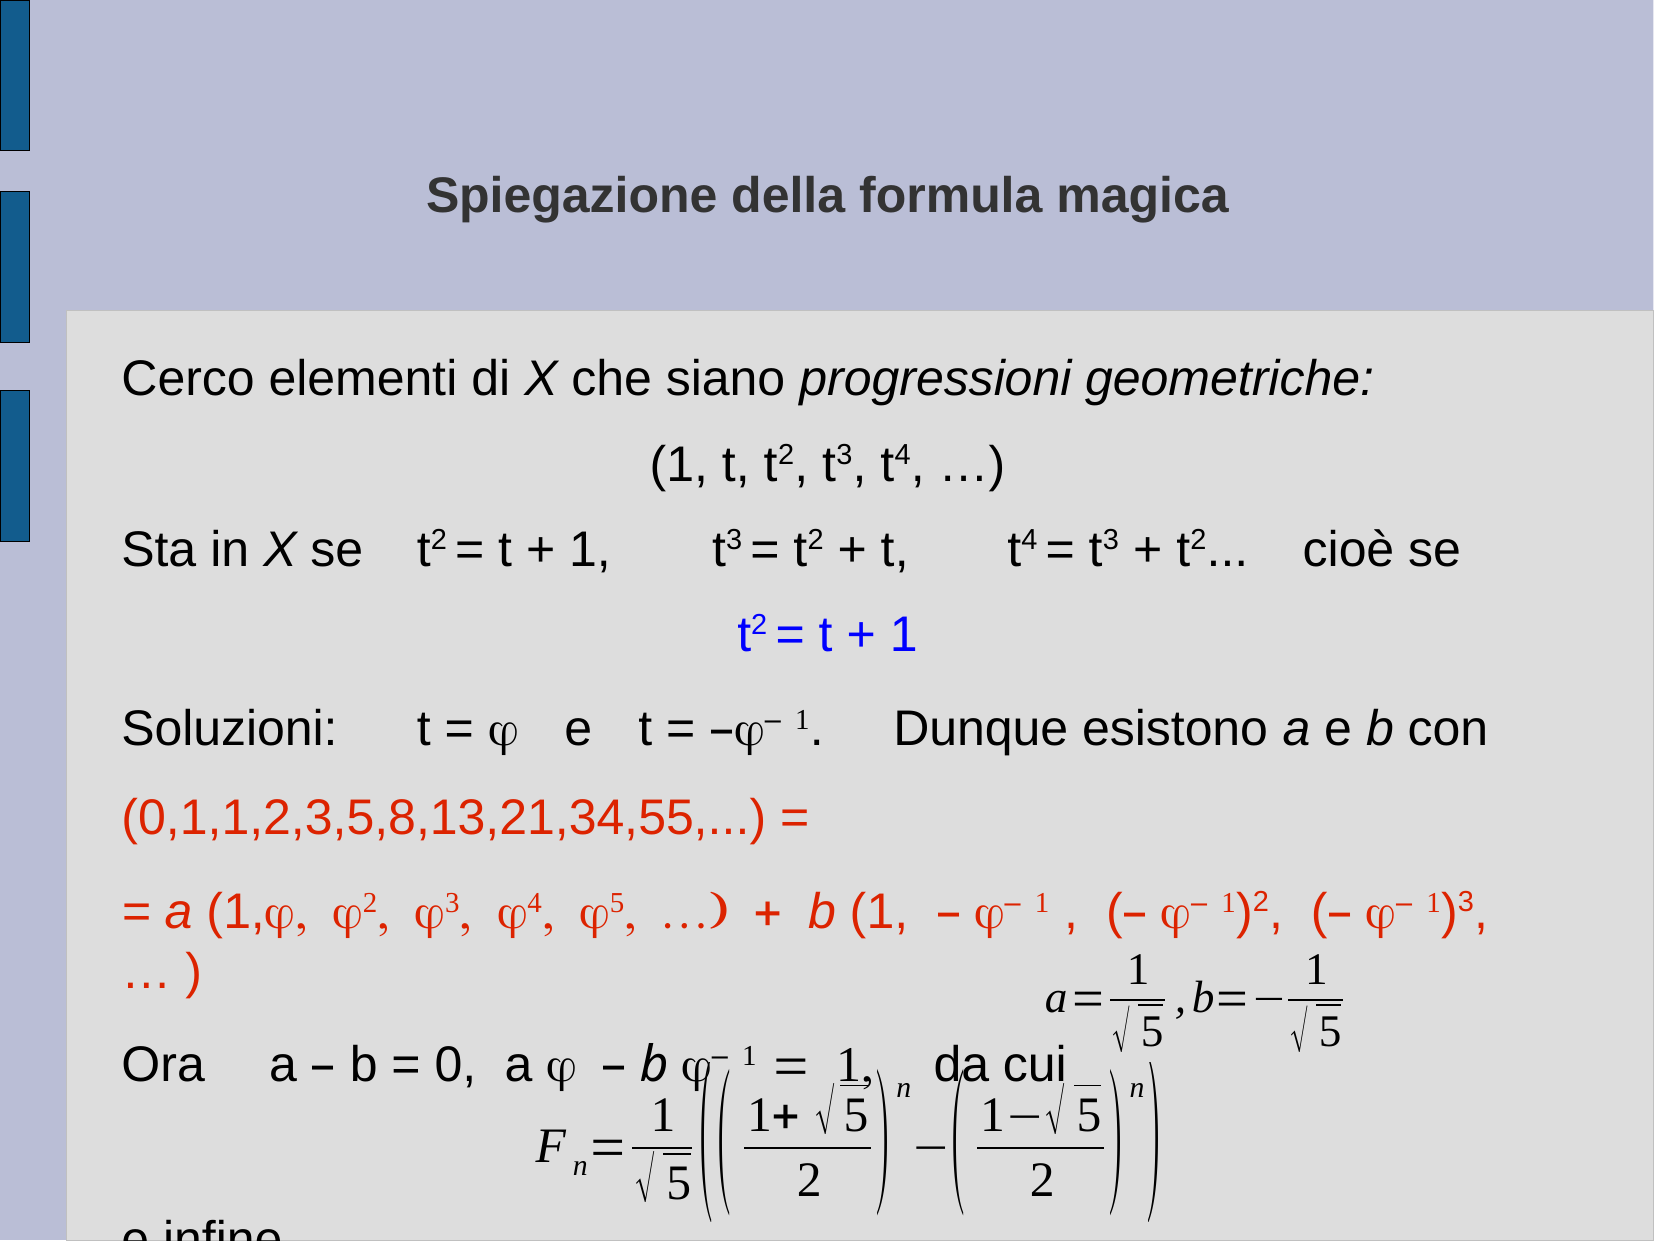

# Spiegazione della formula magica
Cerco elementi di X che siano progressioni geometriche:
(1, t, t2, t3, t4, …)
Sta in X se	t2 = t + 1,		t3 = t2 + t,		t4 = t3 + t2...	cioè se
t2 = t + 1
Soluzioni: 	t = j 	e 	t = –j– 1. Dunque esistono a e b con
(0,1,1,2,3,5,8,13,21,34,55,...) =
= a (1,j, j2, j3, j4, j5, …) + b (1, – j– 1 , (– j– 1)2, (– j– 1)3, … )
Ora 	a – b = 0,	 a j – b j– 1 = 1, 	da cui
e infine